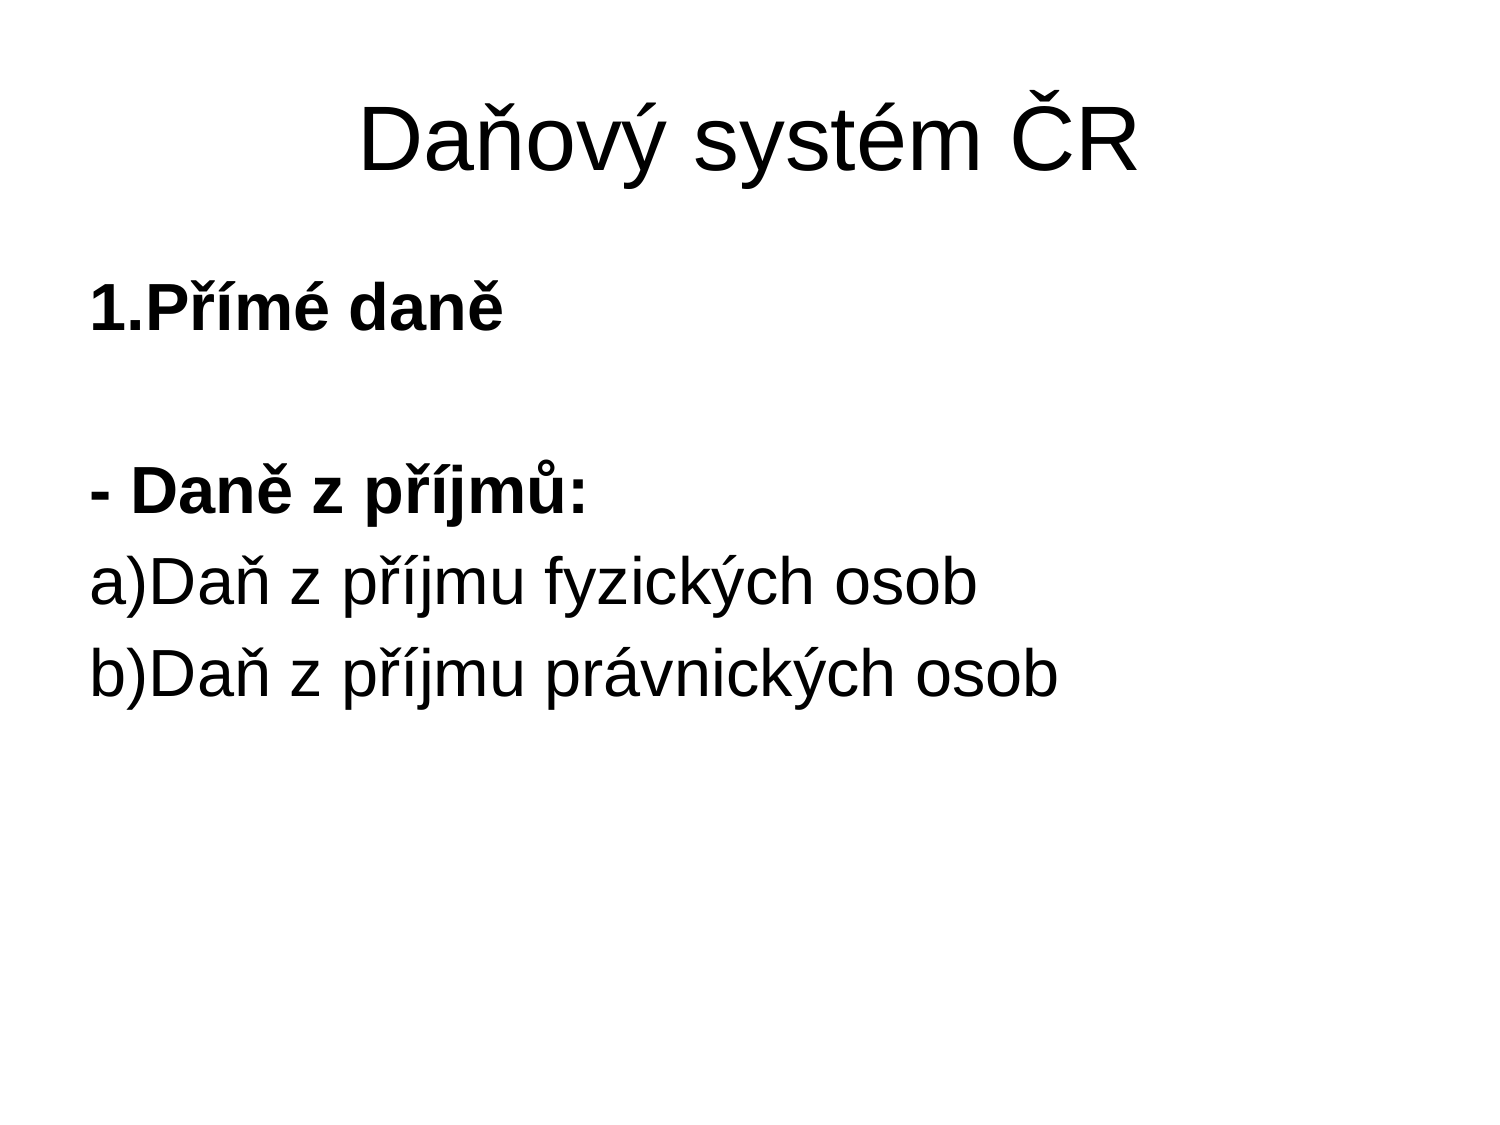

Daňový systém ČR
Přímé daně
- Daně z příjmů:
Daň z příjmu fyzických osob
Daň z příjmu právnických osob